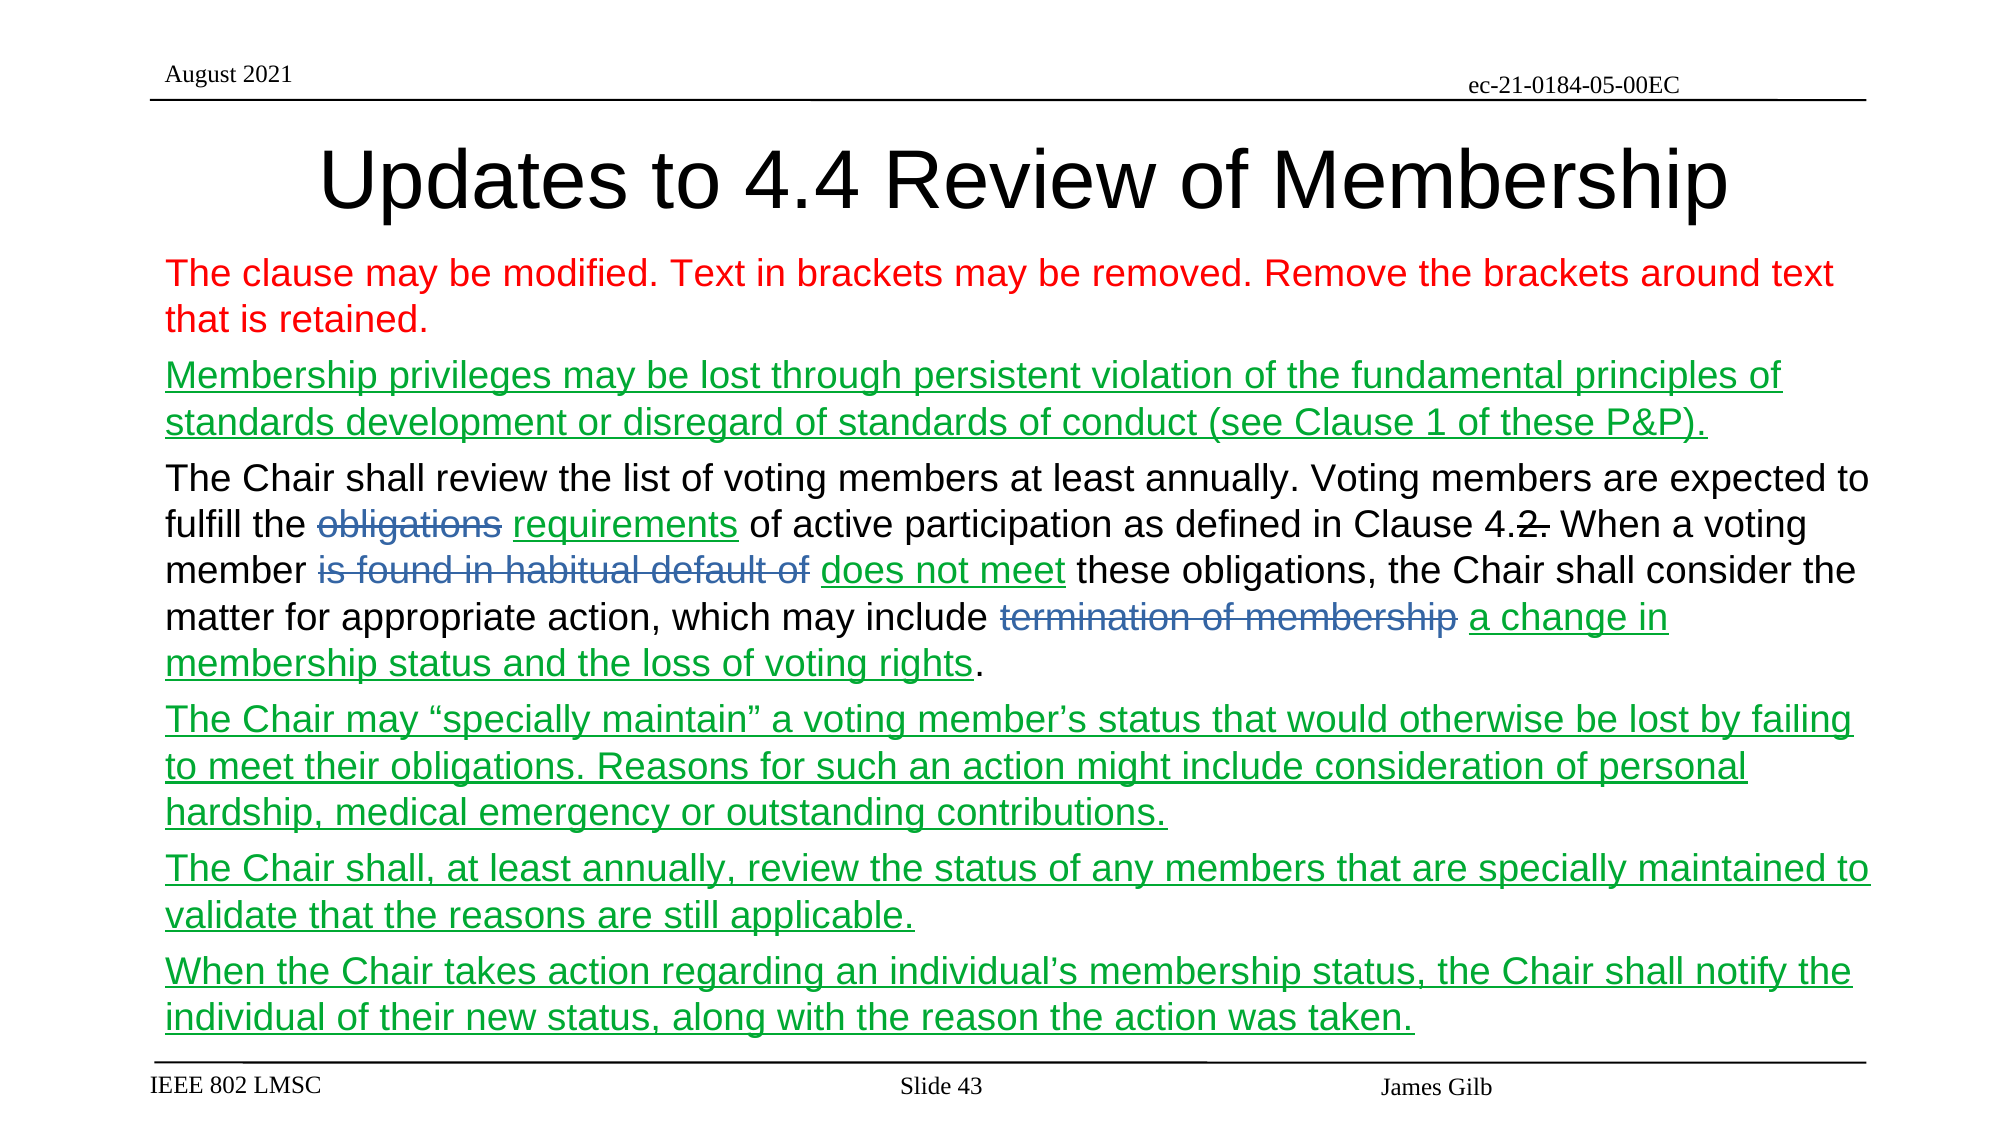

# Updates to 4.4 Review of Membership
The clause may be modified. Text in brackets may be removed. Remove the brackets around text that is retained.
Membership privileges may be lost through persistent violation of the fundamental principles of standards development or disregard of standards of conduct (see Clause 1 of these P&P).
The Chair shall review the list of voting members at least annually. Voting members are expected to fulfill the obligations requirements of active participation as defined in Clause 4.2. When a voting member is found in habitual default of does not meet these obligations, the Chair shall consider the matter for appropriate action, which may include termination of membership a change in membership status and the loss of voting rights.
The Chair may “specially maintain” a voting member’s status that would otherwise be lost by failing to meet their obligations. Reasons for such an action might include consideration of personal hardship, medical emergency or outstanding contributions.
The Chair shall, at least annually, review the status of any members that are specially maintained to validate that the reasons are still applicable.
When the Chair takes action regarding an individual’s membership status, the Chair shall notify the individual of their new status, along with the reason the action was taken.
Slide 42